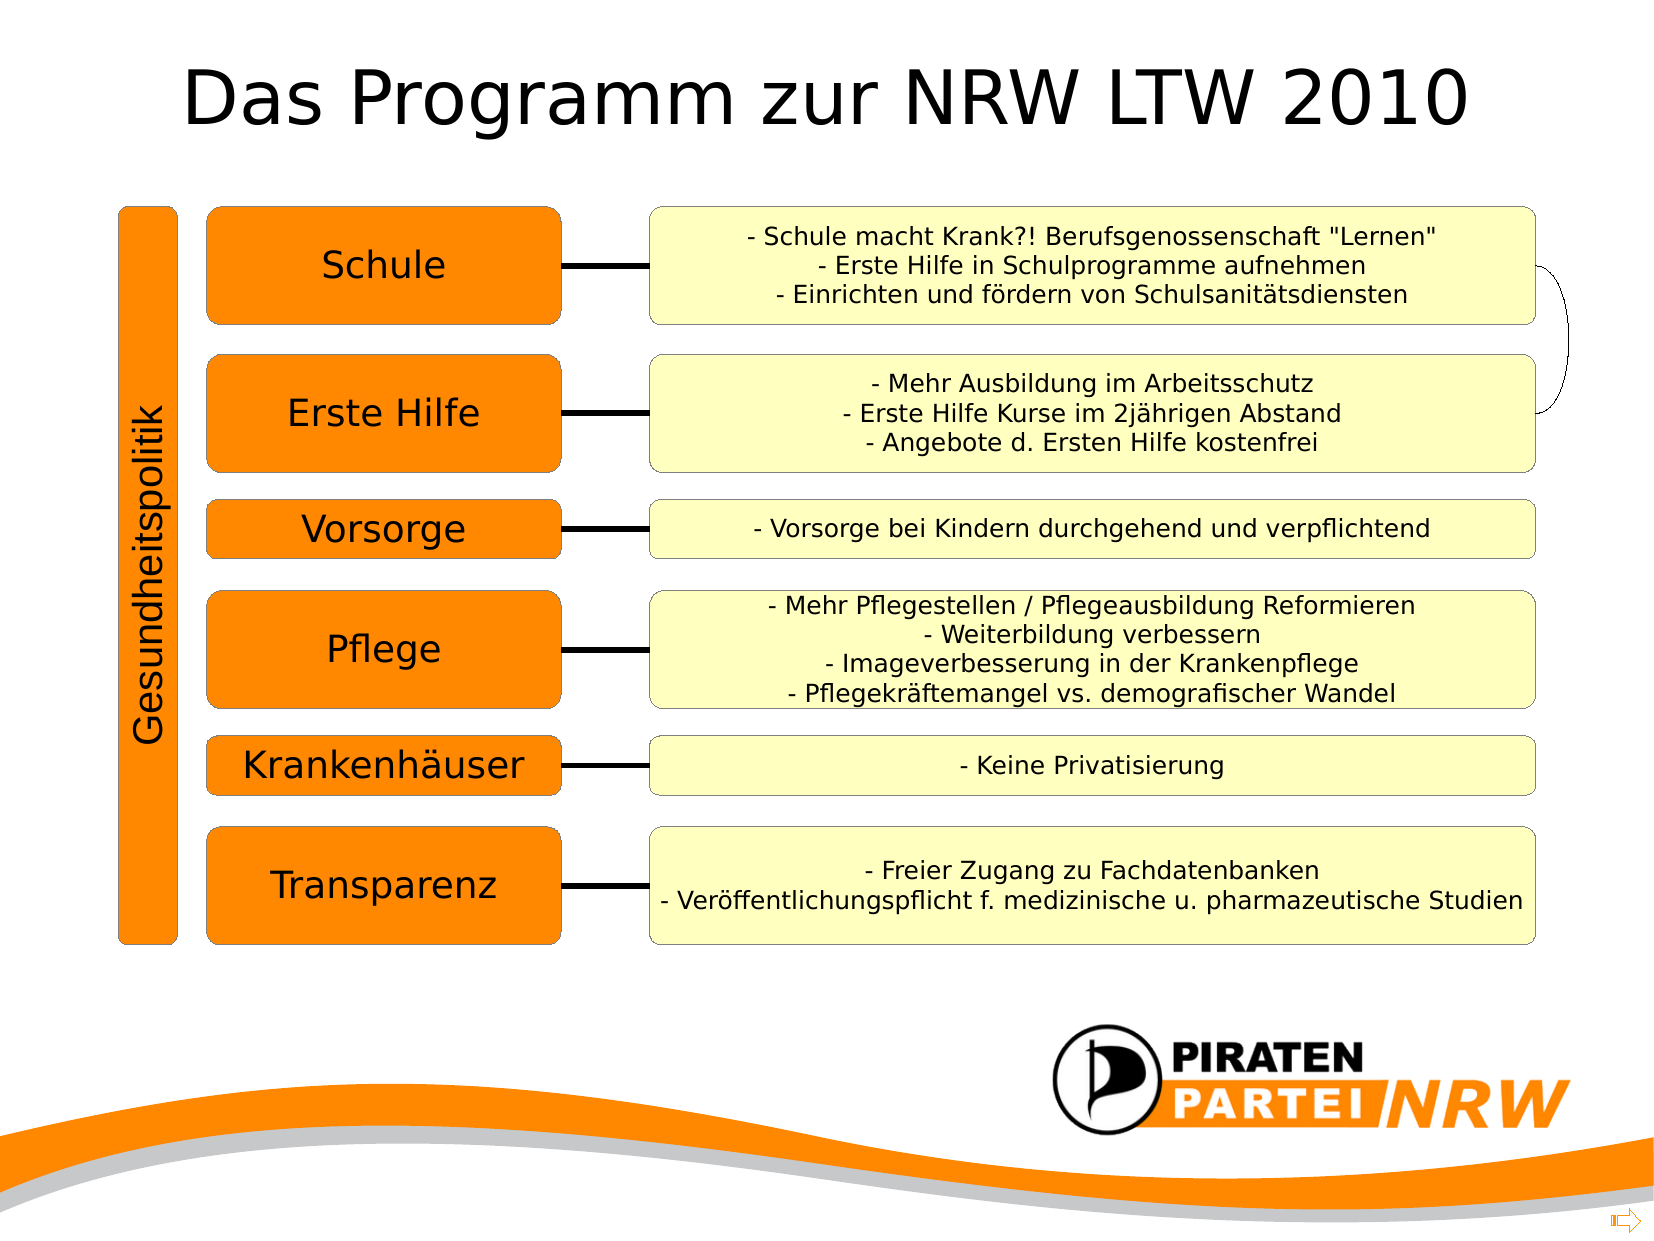

# Das Programm zur NRW LTW 2010
Schule
- Schule macht Krank?! Berufsgenossenschaft "Lernen"
- Erste Hilfe in Schulprogramme aufnehmen
- Einrichten und fördern von Schulsanitätsdiensten
Erste Hilfe
- Mehr Ausbildung im Arbeitsschutz
- Erste Hilfe Kurse im 2jährigen Abstand
- Angebote d. Ersten Hilfe kostenfrei
Vorsorge
- Vorsorge bei Kindern durchgehend und verpflichtend
Gesundheitspolitik
Pflege
- Mehr Pflegestellen / Pflegeausbildung Reformieren
- Weiterbildung verbessern
- Imageverbesserung in der Krankenpflege
- Pflegekräftemangel vs. demografischer Wandel
Krankenhäuser
- Keine Privatisierung
Transparenz
- Freier Zugang zu Fachdatenbanken
- Veröffentlichungspflicht f. medizinische u. pharmazeutische Studien